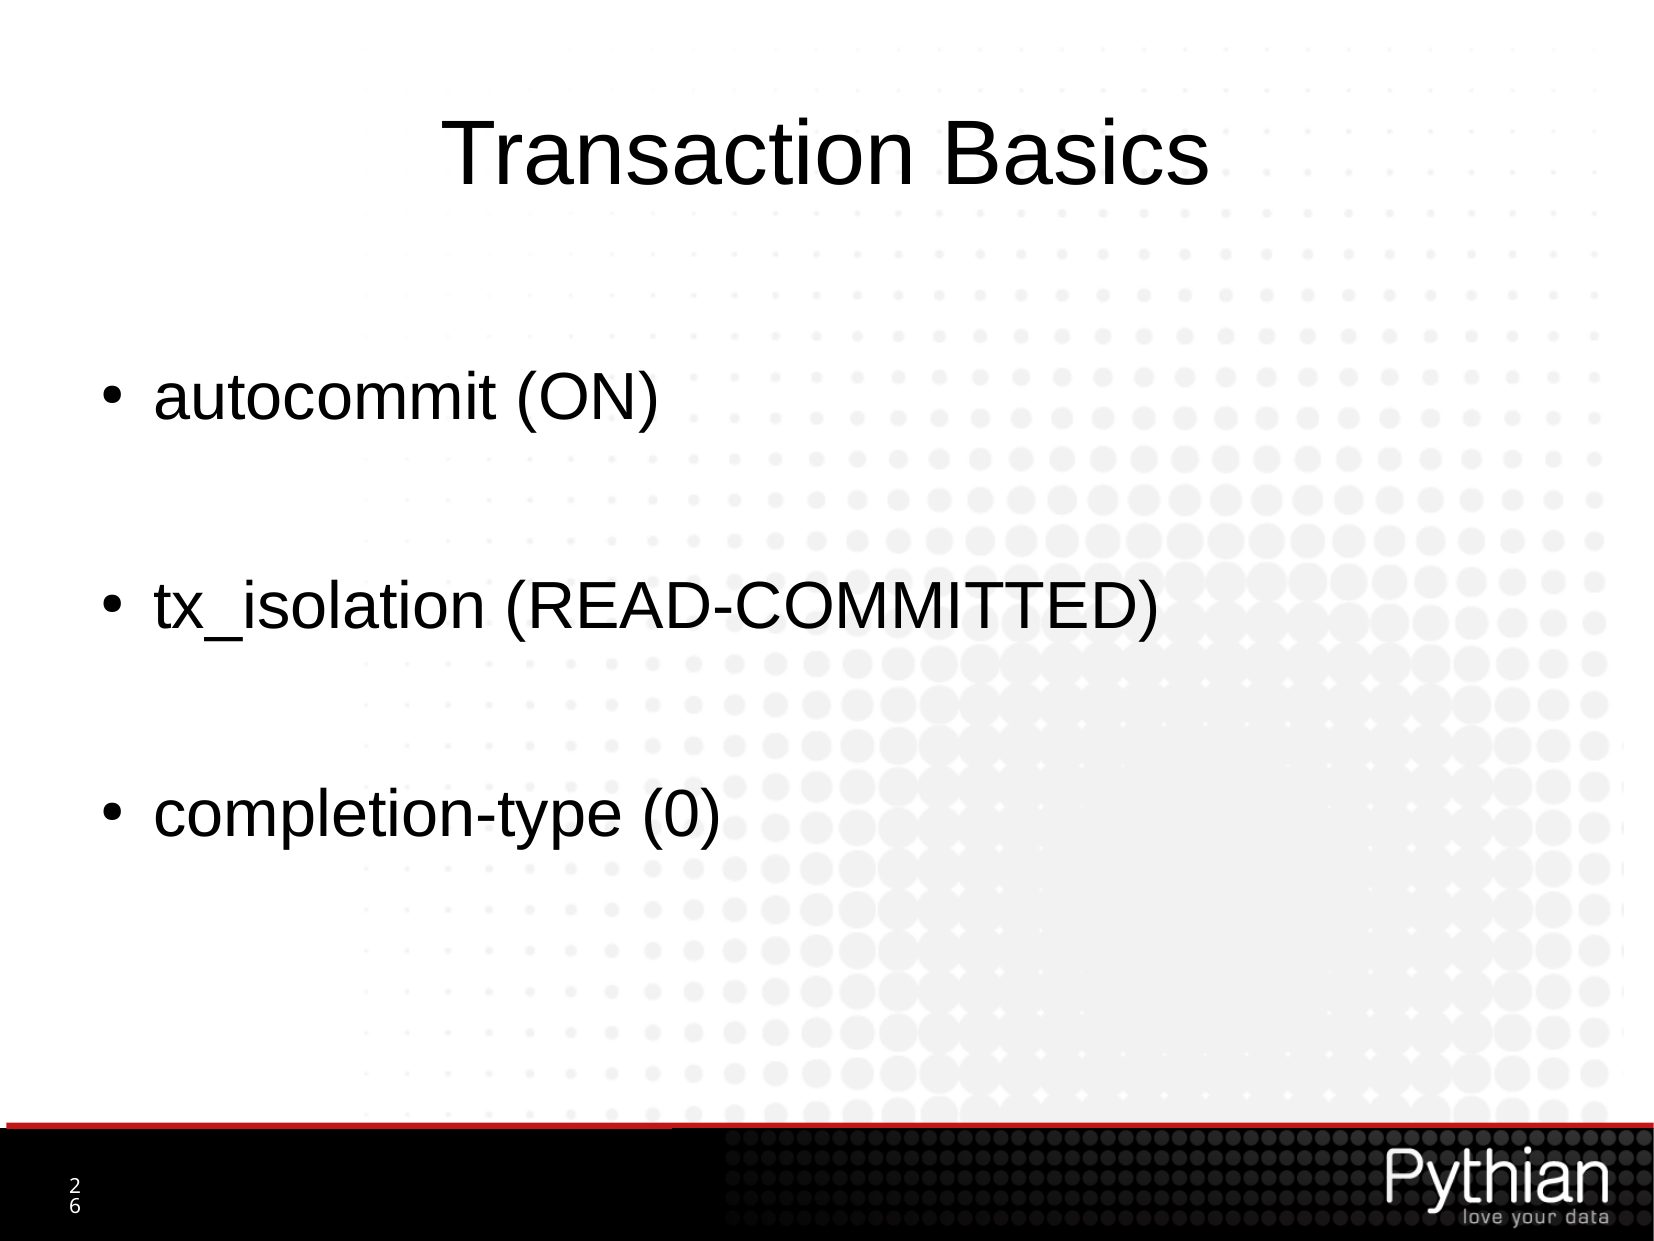

# Transaction Basics
autocommit (ON)
tx_isolation (READ-COMMITTED)
completion-type (0)